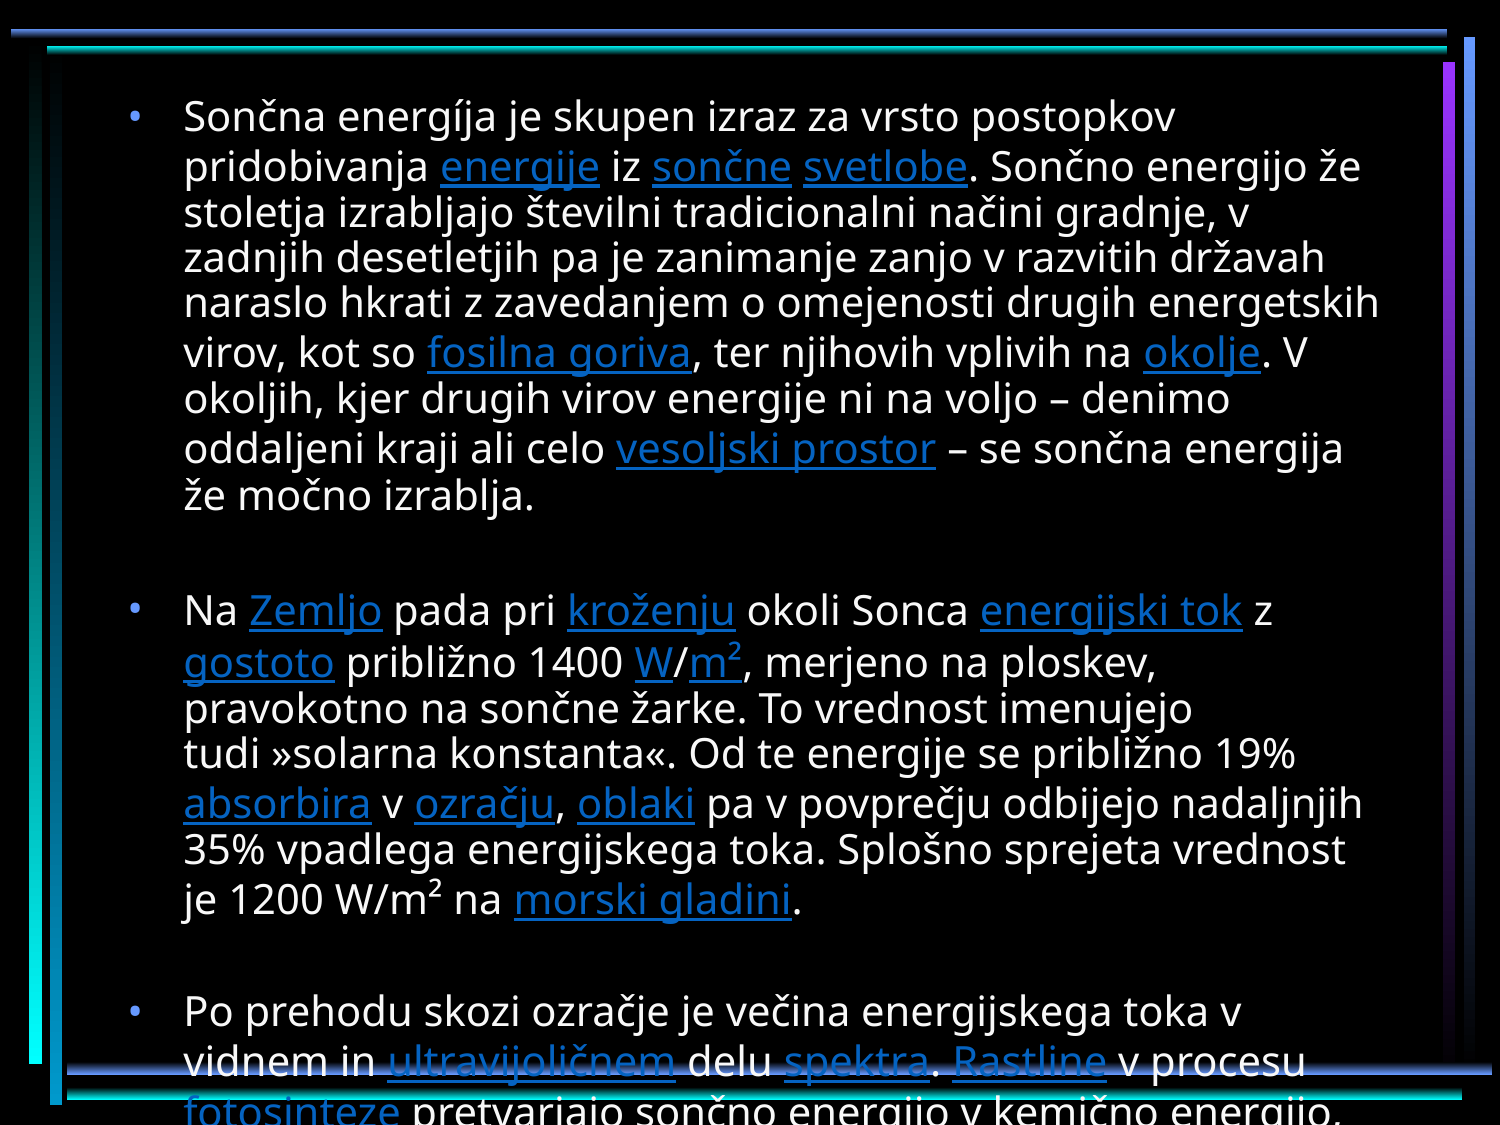

# Sončna energíja je skupen izraz za vrsto postopkov pridobivanja energije iz sončne svetlobe. Sončno energijo že stoletja izrabljajo številni tradicionalni načini gradnje, v zadnjih desetletjih pa je zanimanje zanjo v razvitih državah naraslo hkrati z zavedanjem o omejenosti drugih energetskih virov, kot so fosilna goriva, ter njihovih vplivih na okolje. V okoljih, kjer drugih virov energije ni na voljo – denimo oddaljeni kraji ali celo vesoljski prostor – se sončna energija že močno izrablja.
Na Zemljo pada pri kroženju okoli Sonca energijski tok z gostoto približno 1400 W/m², merjeno na ploskev, pravokotno na sončne žarke. To vrednost imenujejo tudi »solarna konstanta«. Od te energije se približno 19% absorbira v ozračju, oblaki pa v povprečju odbijejo nadaljnjih 35% vpadlega energijskega toka. Splošno sprejeta vrednost je 1200 W/m² na morski gladini.
Po prehodu skozi ozračje je večina energijskega toka v vidnem in ultravijoličnem delu spektra. Rastline v procesu fotosinteze pretvarjajo sončno energijo v kemično energijo, to pa porabljamo, ko kurimo les ali fosilna goriva.